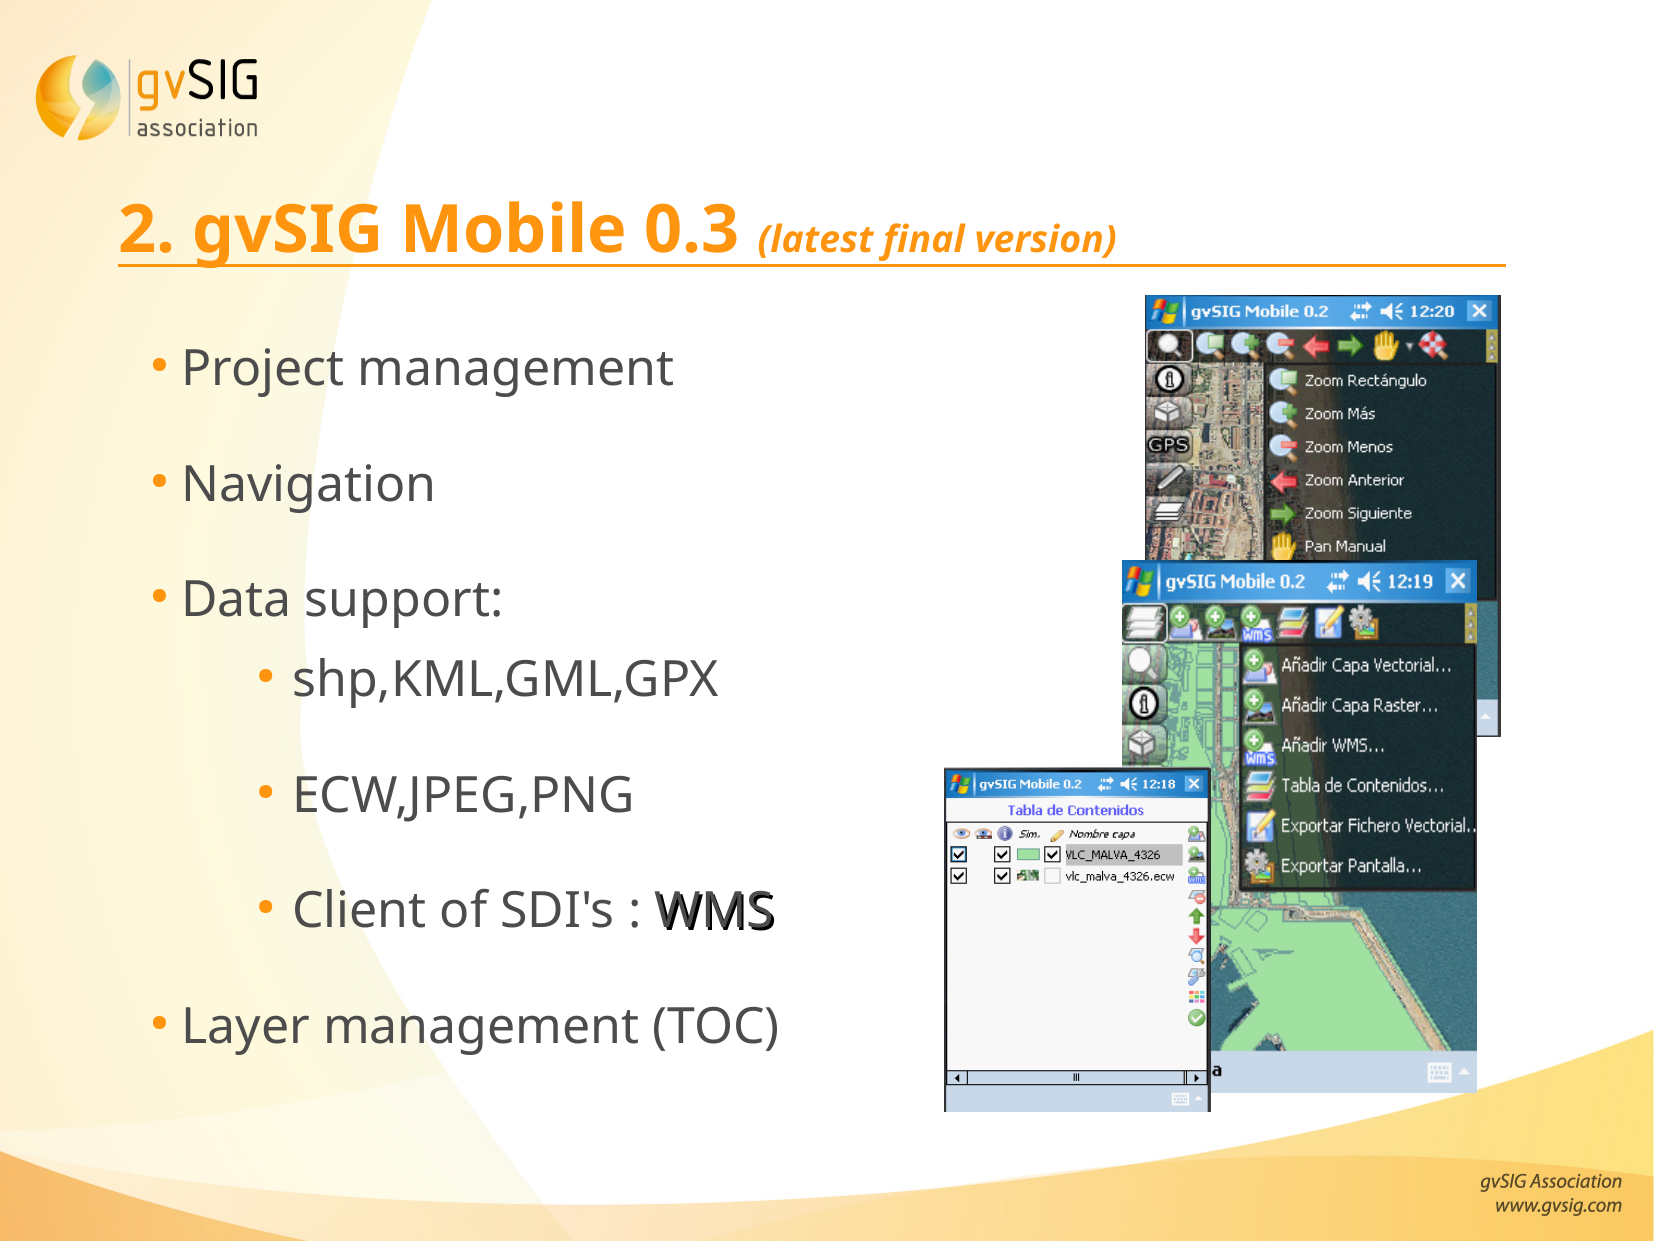

# 2. gvSIG Mobile 0.3 (latest final version)
 Project management
 Navigation
 Data support:
shp,KML,GML,GPX
ECW,JPEG,PNG
Client of SDI's : WMS
 Layer management (TOC)